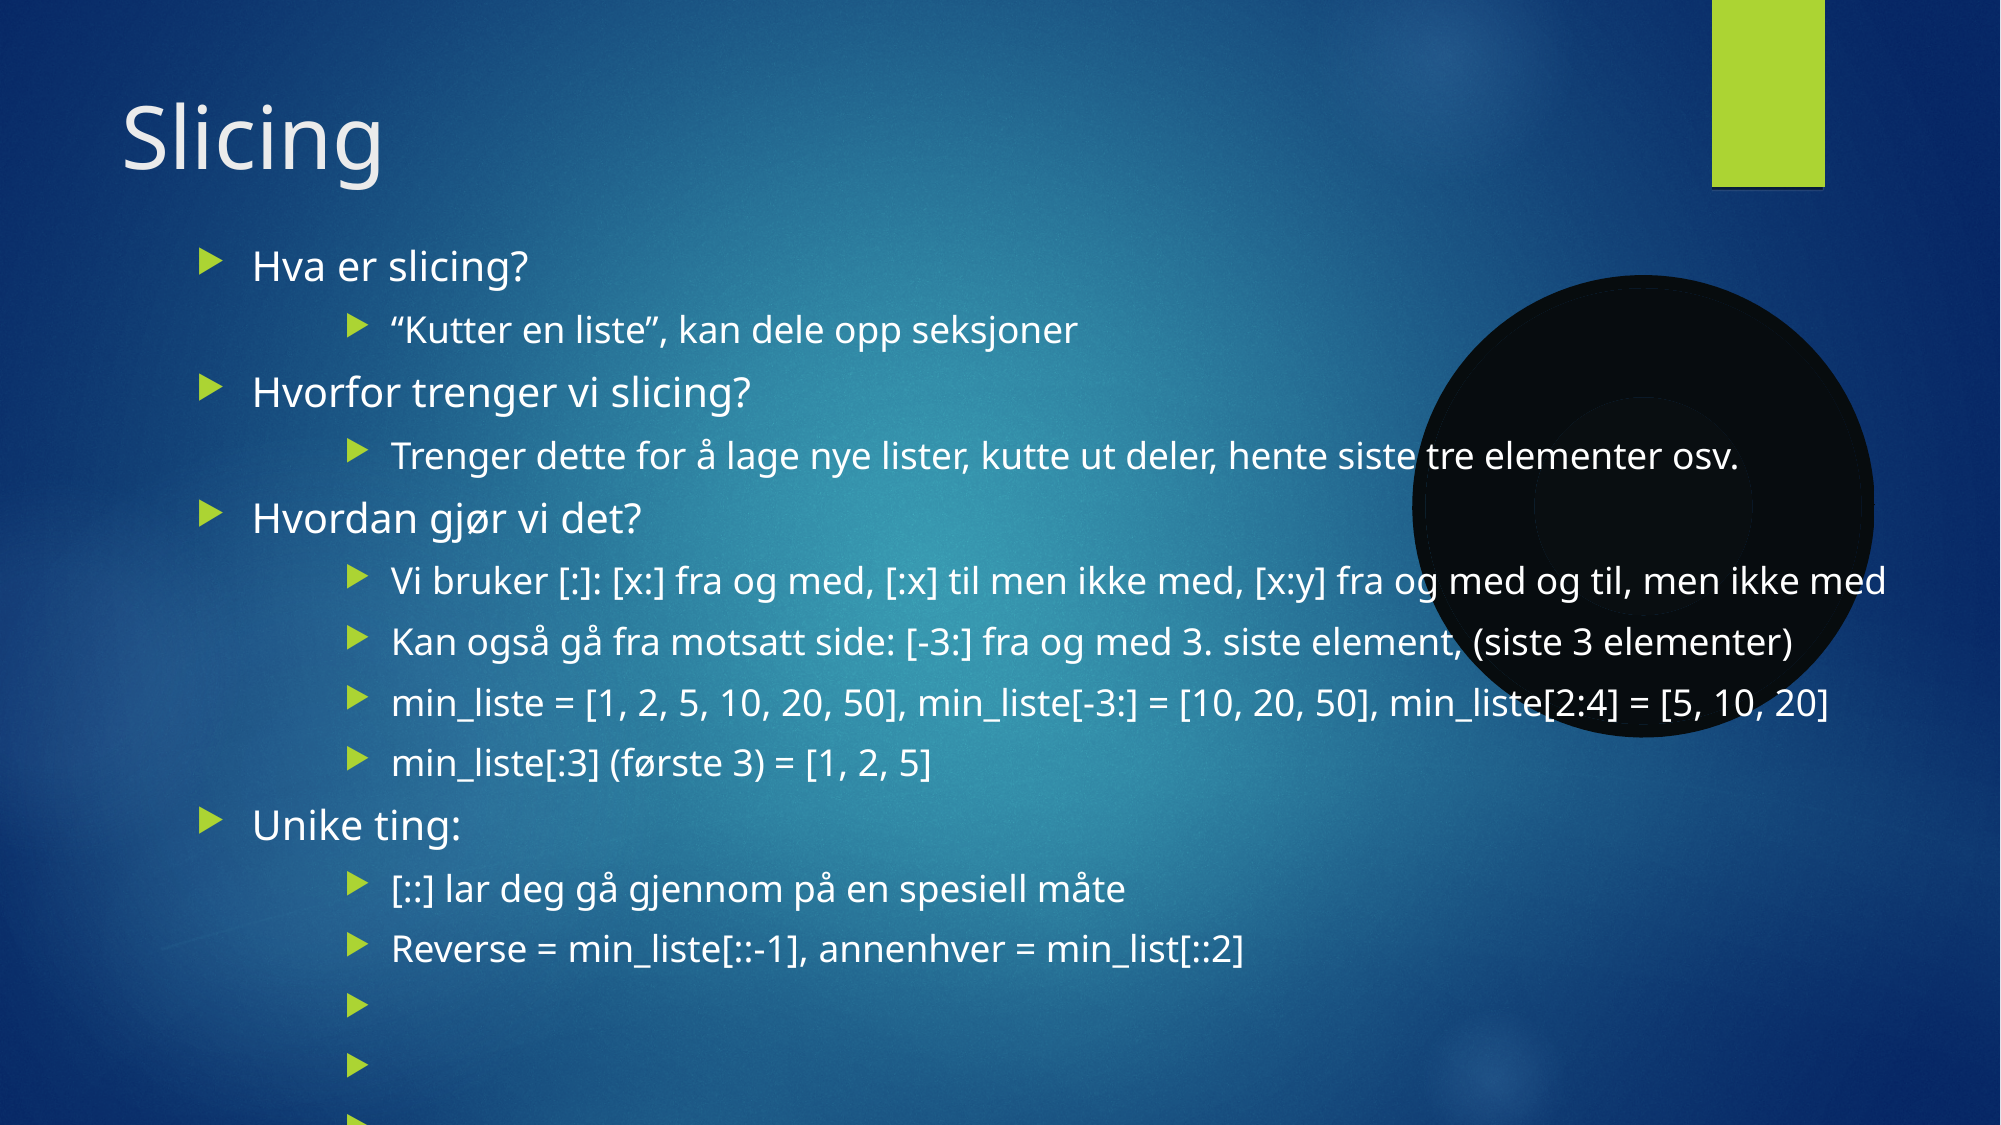

# Slicing
Hva er slicing?
“Kutter en liste”, kan dele opp seksjoner
Hvorfor trenger vi slicing?
Trenger dette for å lage nye lister, kutte ut deler, hente siste tre elementer osv.
Hvordan gjør vi det?
Vi bruker [:]: [x:] fra og med, [:x] til men ikke med, [x:y] fra og med og til, men ikke med
Kan også gå fra motsatt side: [-3:] fra og med 3. siste element, (siste 3 elementer)
min_liste = [1, 2, 5, 10, 20, 50], min_liste[-3:] = [10, 20, 50], min_liste[2:4] = [5, 10, 20]
min_liste[:3] (første 3) = [1, 2, 5]
Unike ting:
[::] lar deg gå gjennom på en spesiell måte
Reverse = min_liste[::-1], annenhver = min_list[::2]